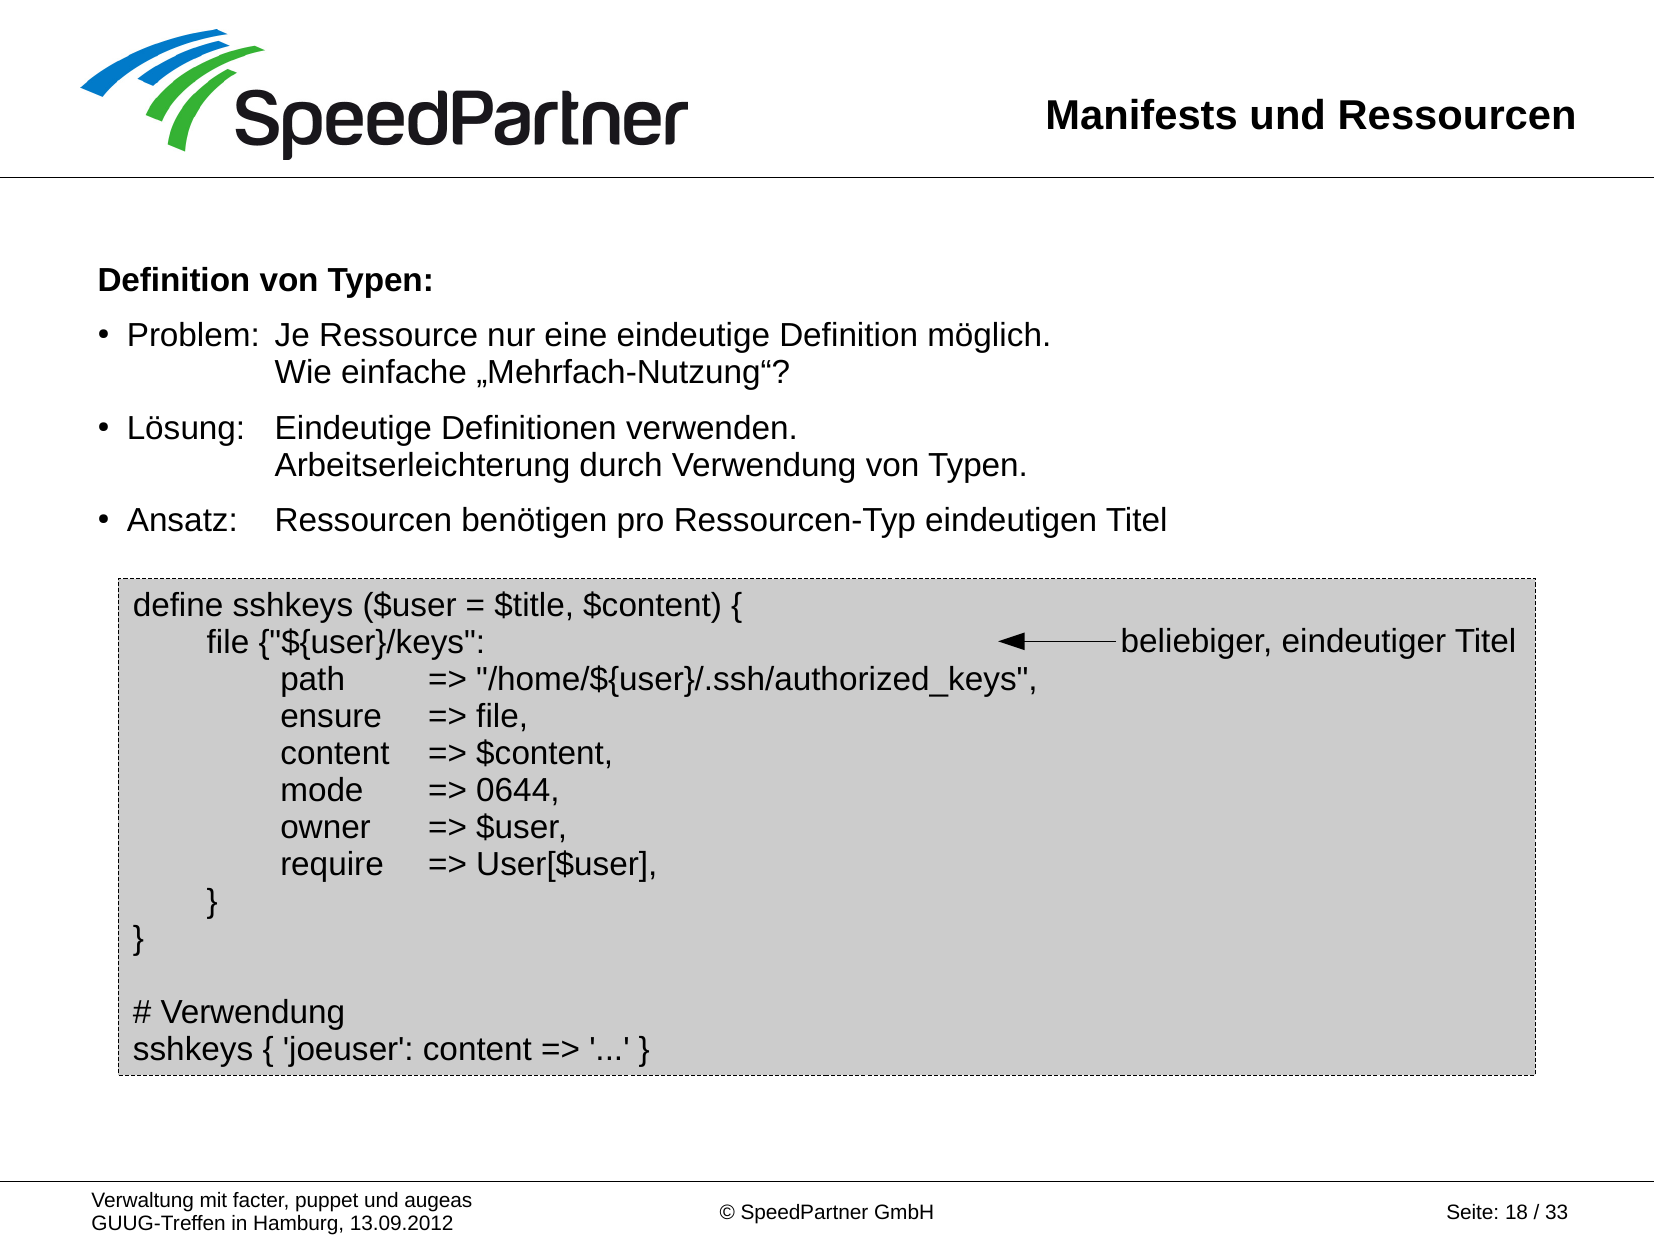

# Manifests und Ressourcen
Definition von Typen:
Problem:	Je Ressource nur eine eindeutige Definition möglich.
		Wie einfache „Mehrfach-Nutzung“?
Lösung:	Eindeutige Definitionen verwenden.
		Arbeitserleichterung durch Verwendung von Typen.
Ansatz:	Ressourcen benötigen pro Ressourcen-Typ eindeutigen Titel
define sshkeys ($user = $title, $content) {
	file {"${user}/keys":
		path		=> "/home/${user}/.ssh/authorized_keys",
		ensure	=> file,
		content	=> $content,
		mode	=> 0644,
		owner	=> $user,
		require	=> User[$user],
	}
}
# Verwendung sshkeys { 'joeuser': content => '...' }
beliebiger, eindeutiger Titel